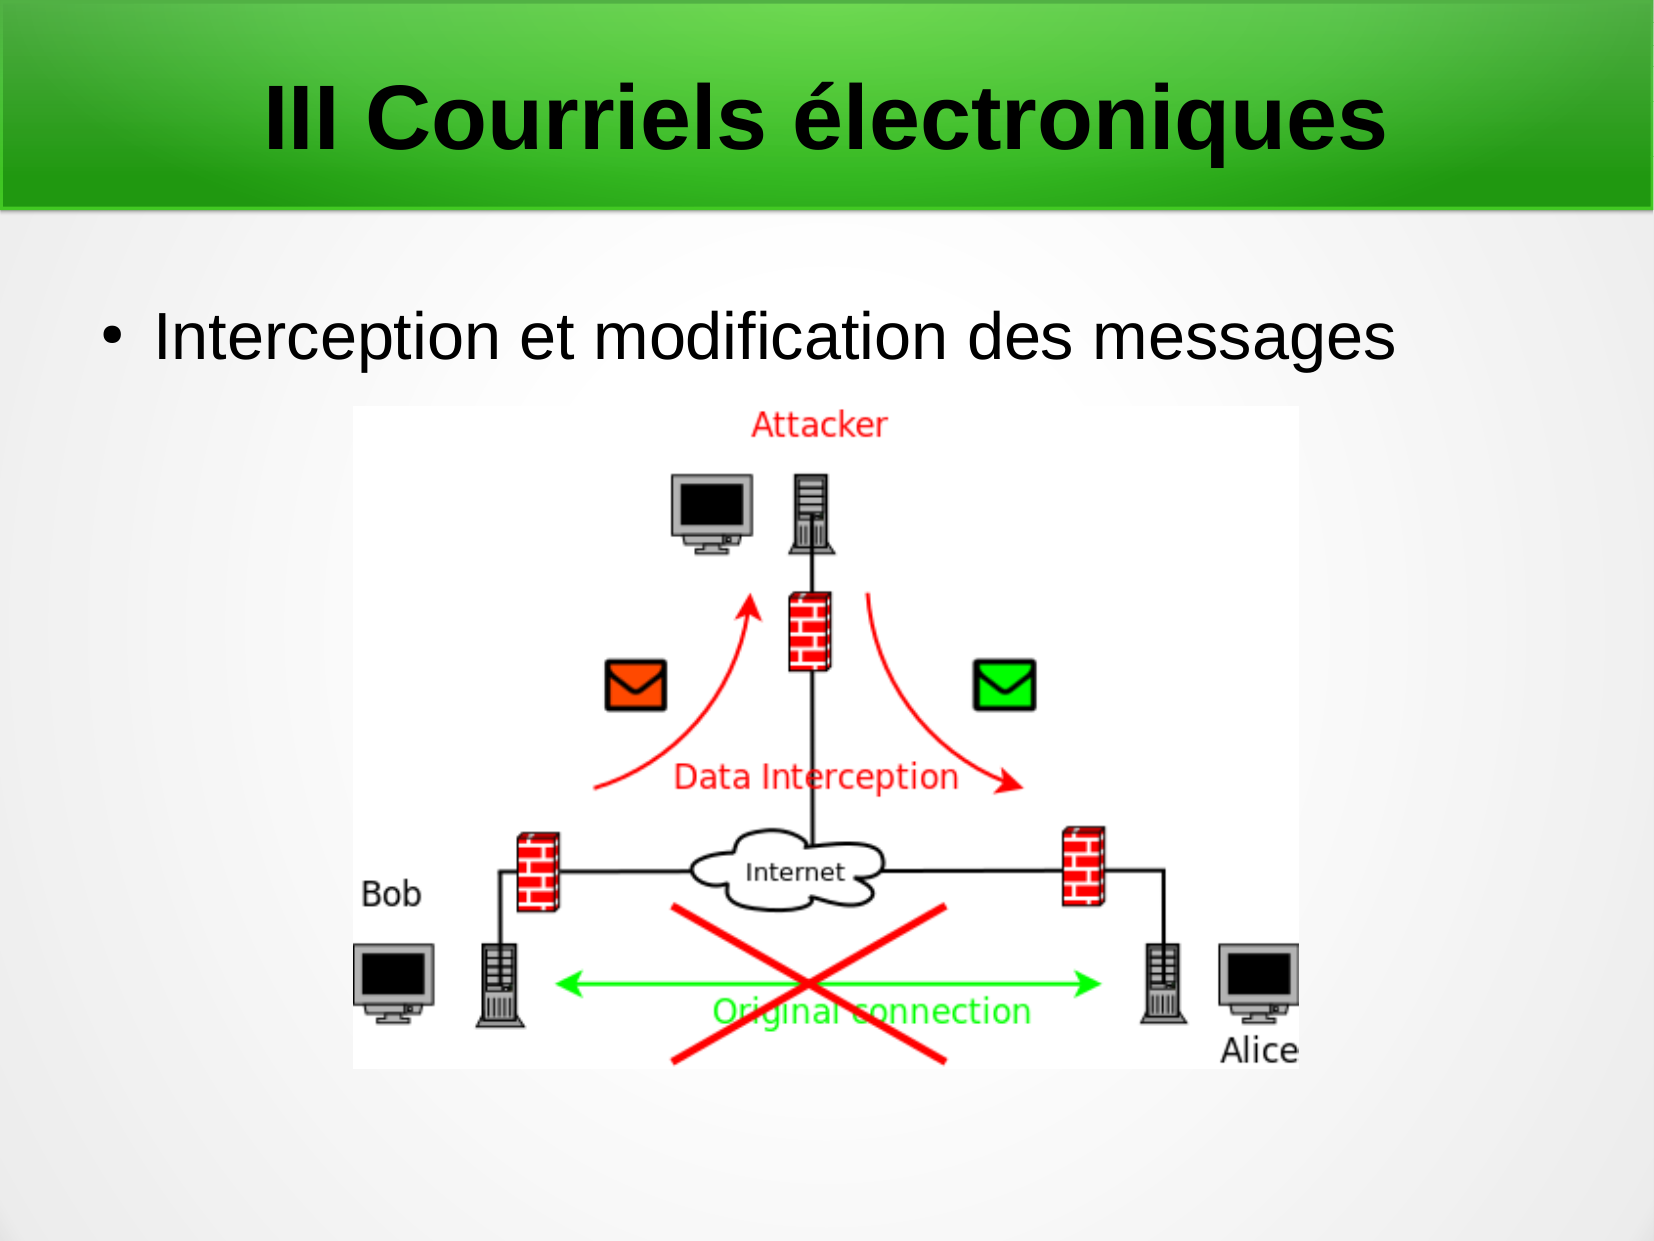

# III Courriels électroniques
Interception et modification des messages